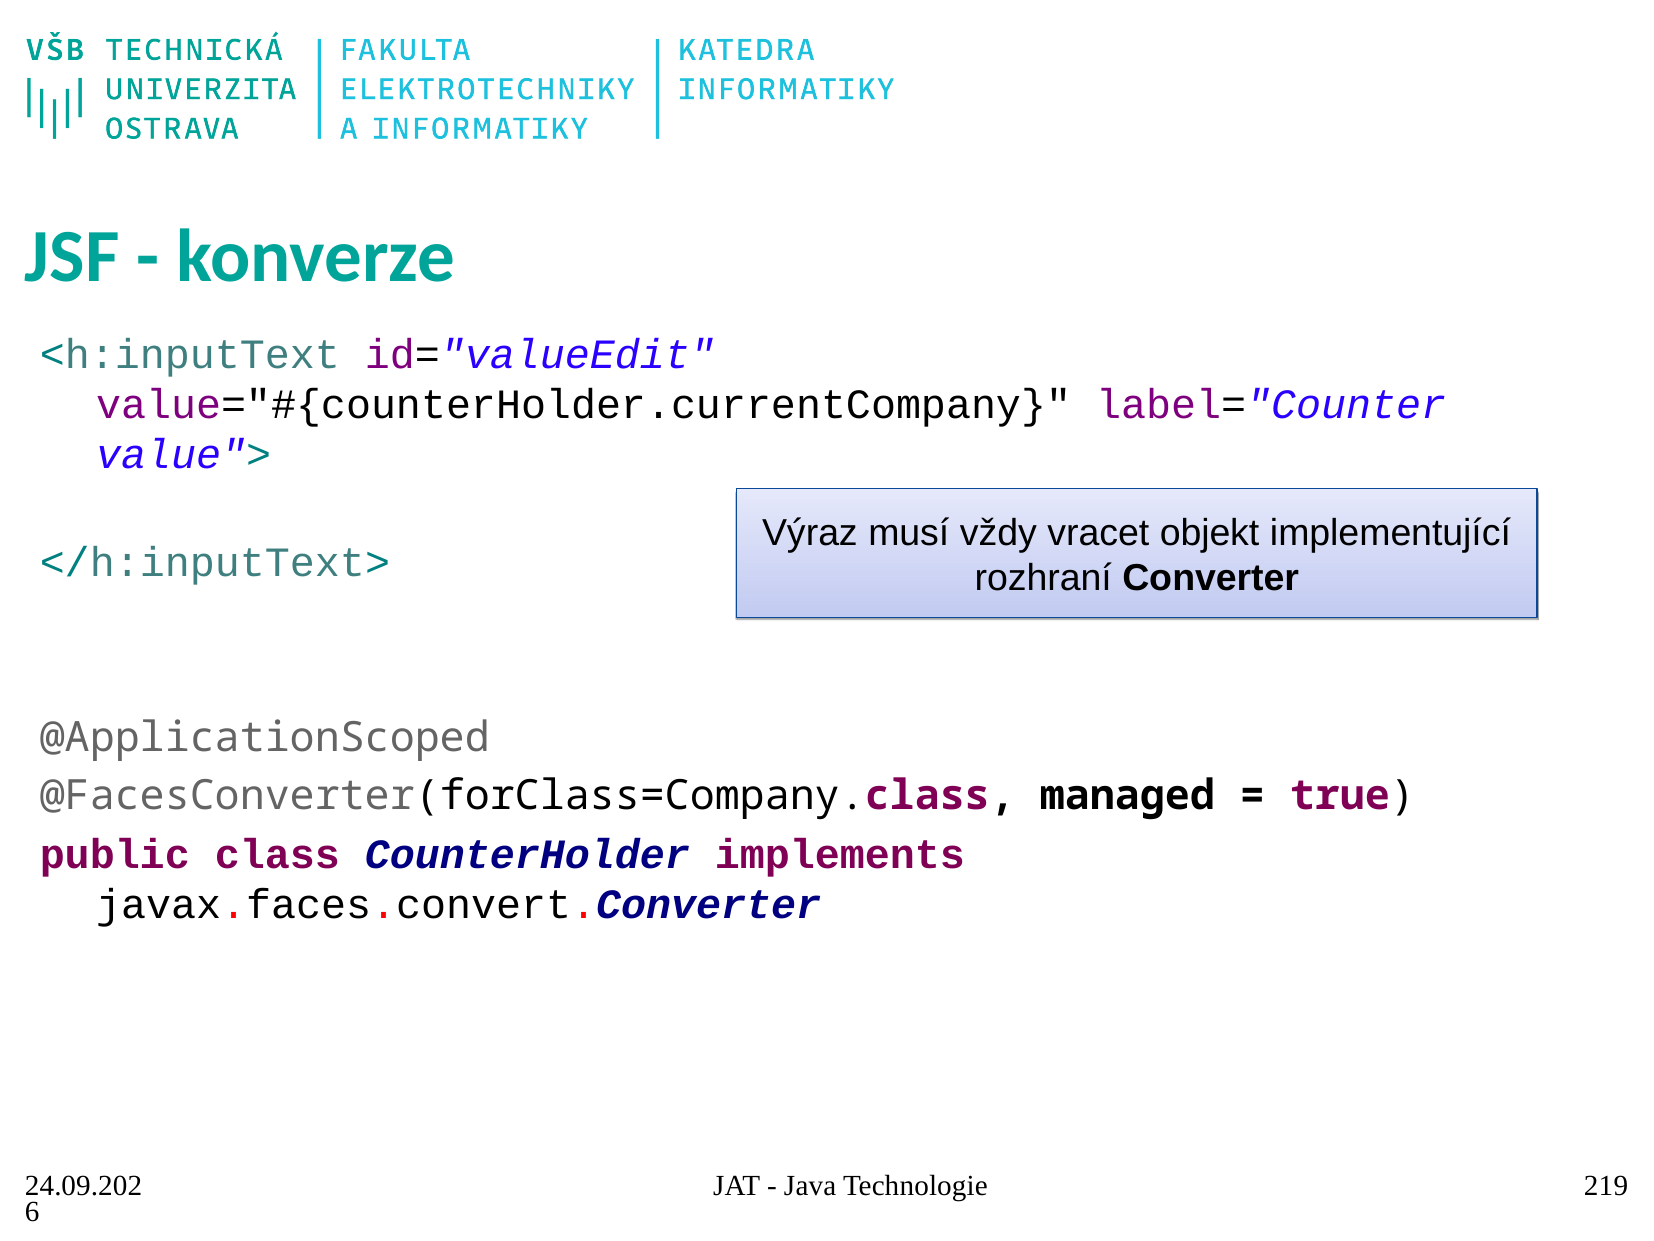

JSF - konverze
# <h:inputText id="valueEdit" value="#{counterHolder.currentCompany}" label="Counter value">
</h:inputText>
@ApplicationScoped
@FacesConverter(forClass=Company.class, managed = true)
public class CounterHolder implements javax.faces.convert.Converter
Výraz musí vždy vracet objekt implementující rozhraní Converter
JAT - Java Technologie
219